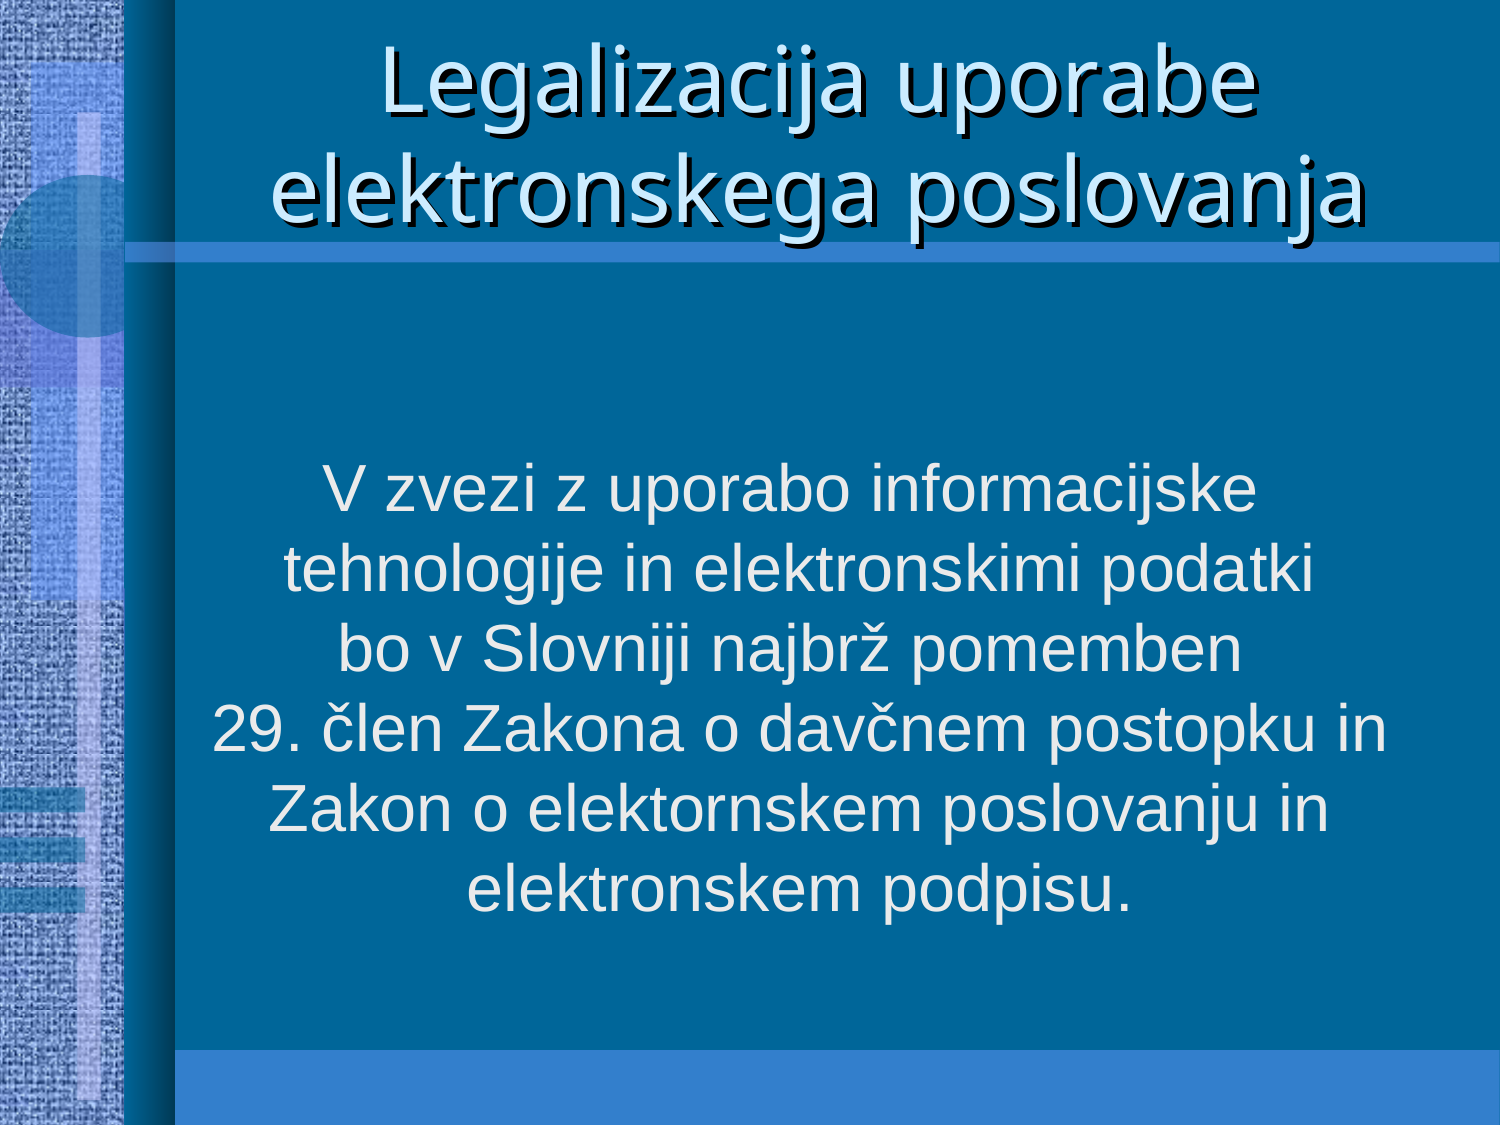

# Legalizacija uporabe elektronskega poslovanja
V zvezi z uporabo informacijske
tehnologije in elektronskimi podatki
bo v Slovniji najbrž pomemben
29. člen Zakona o davčnem postopku in Zakon o elektornskem poslovanju in elektronskem podpisu.